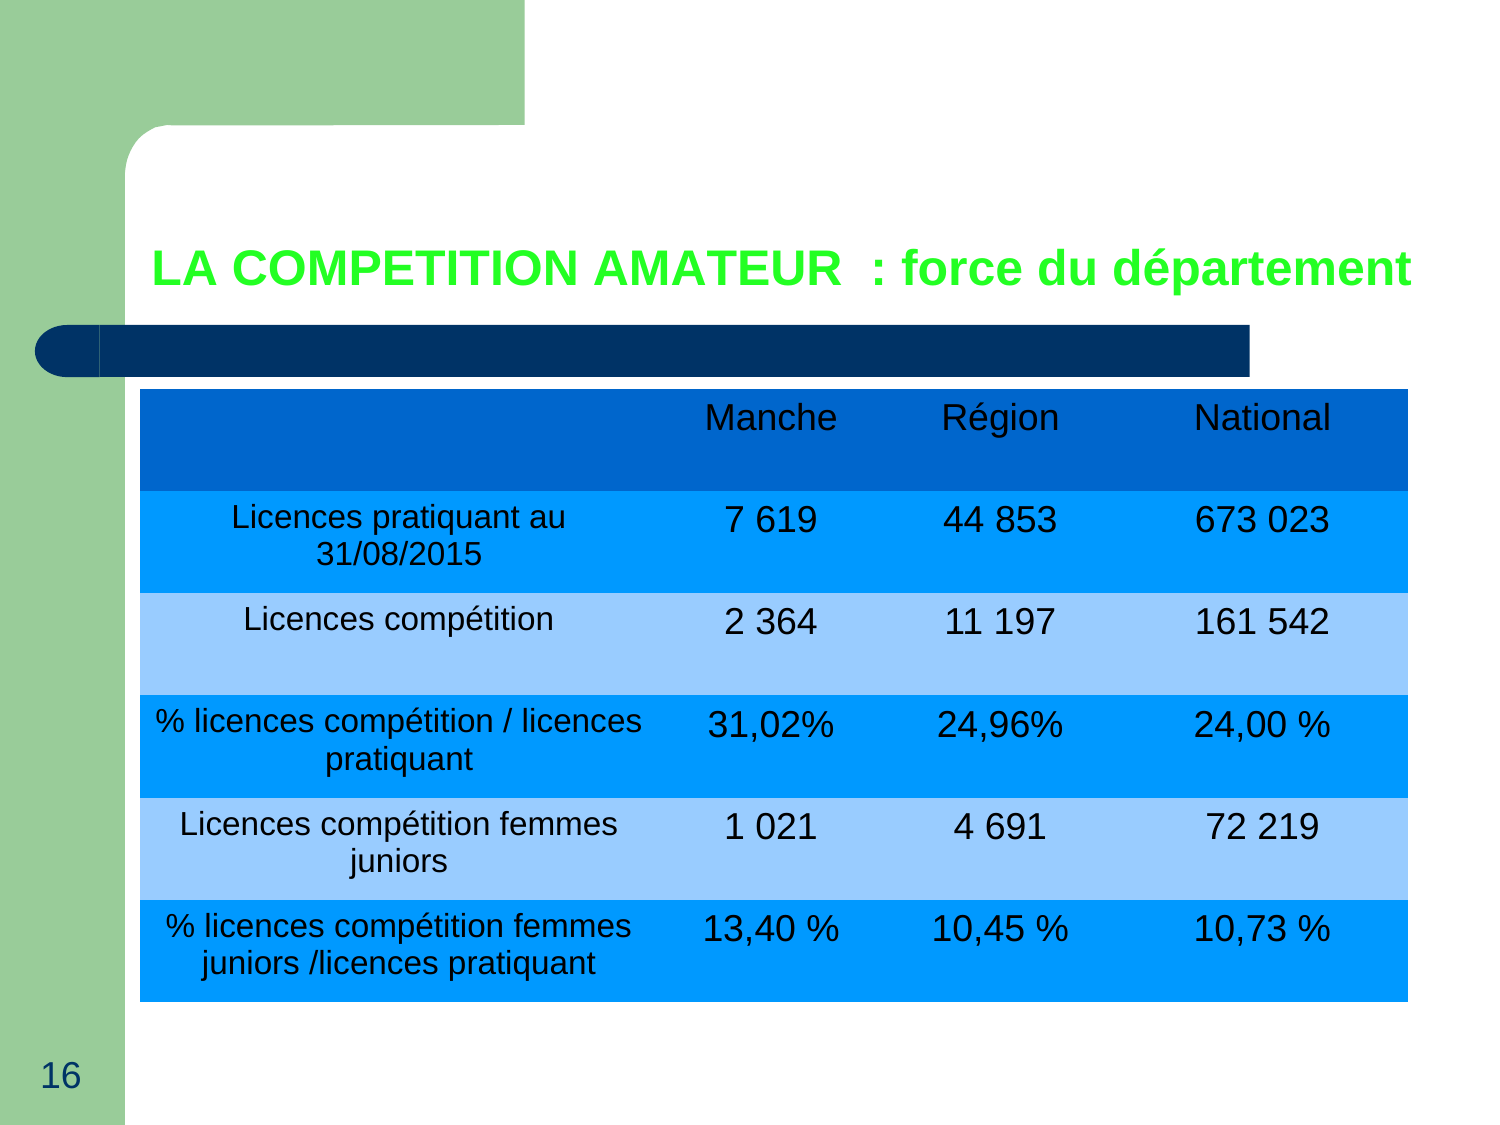

# LA COMPETITION AMATEUR : force du département
| | Manche | Région | National |
| --- | --- | --- | --- |
| Licences pratiquant au 31/08/2015 | 7 619 | 44 853 | 673 023 |
| Licences compétition | 2 364 | 11 197 | 161 542 |
| % licences compétition / licences pratiquant | 31,02% | 24,96% | 24,00 % |
| Licences compétition femmes juniors | 1 021 | 4 691 | 72 219 |
| % licences compétition femmes juniors /licences pratiquant | 13,40 % | 10,45 % | 10,73 % |
16